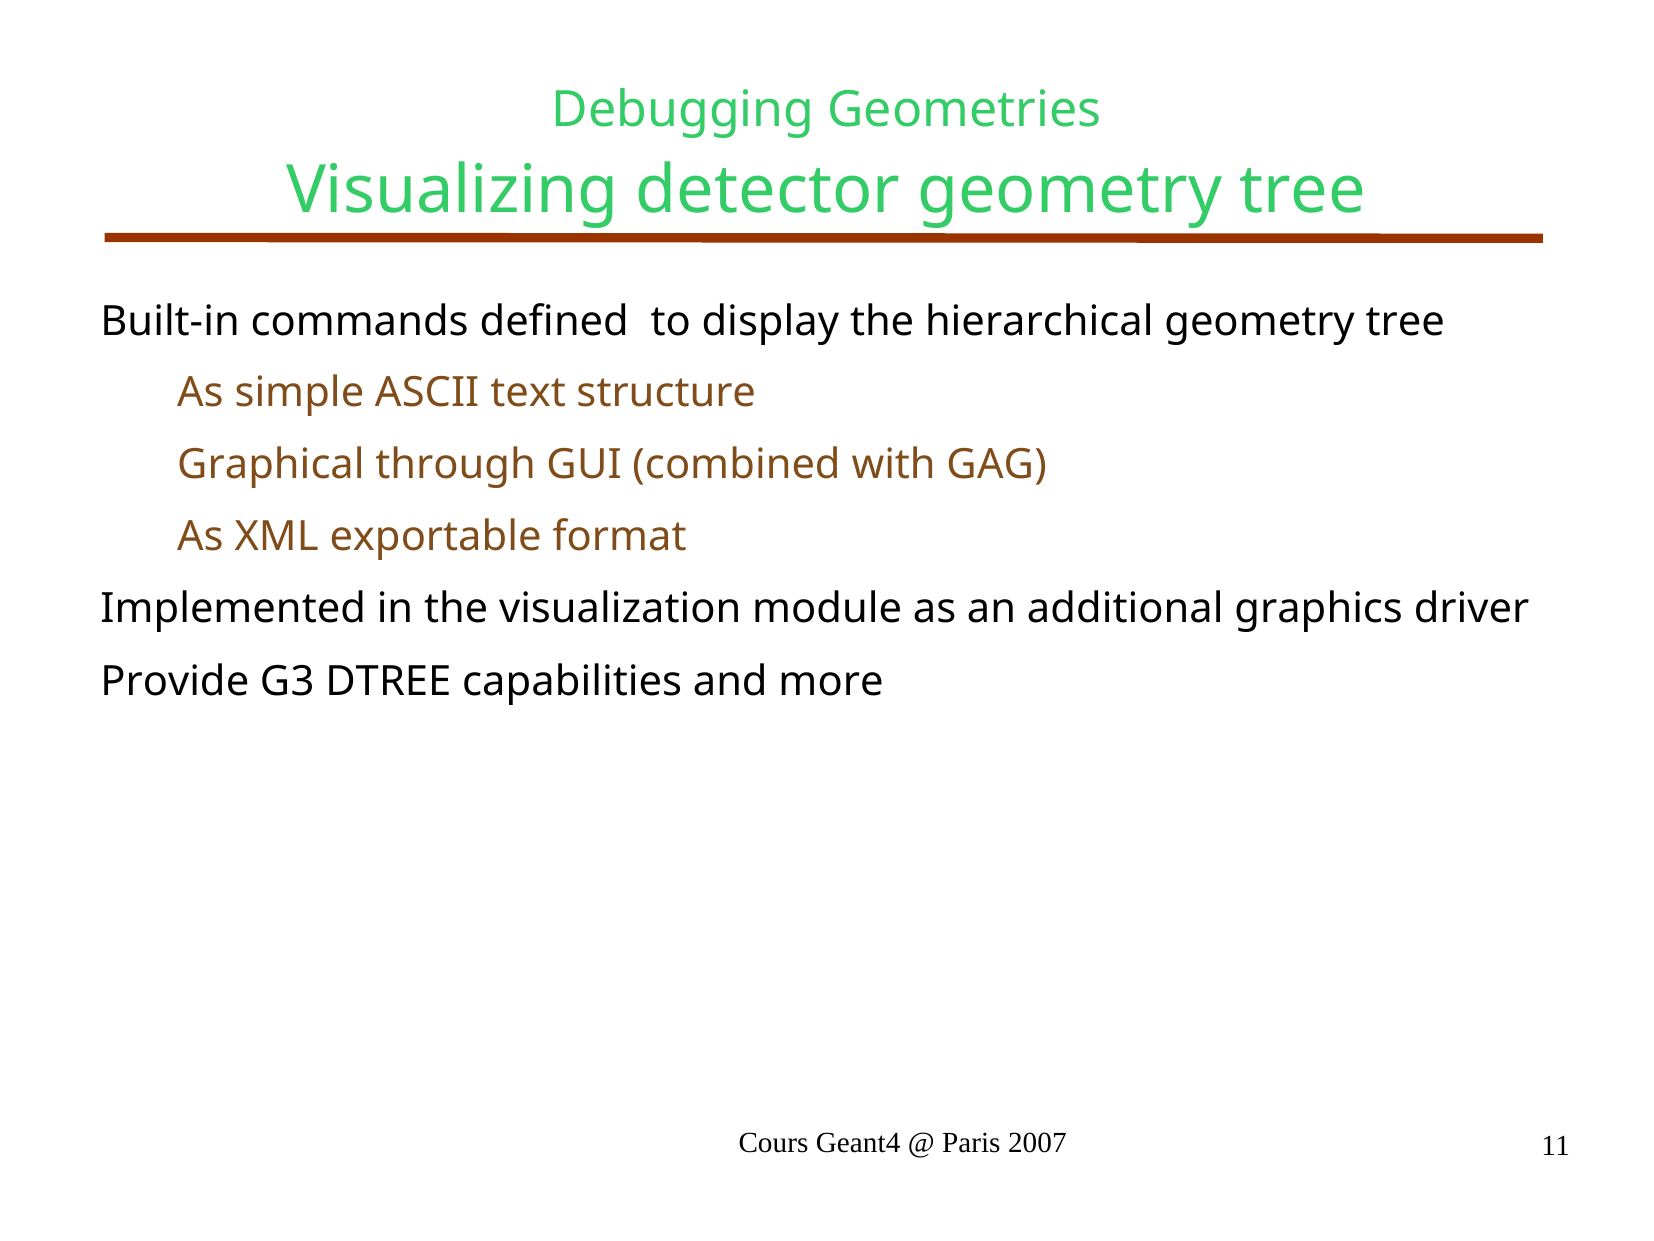

# Debugging Geometries Visualizing detector geometry tree
Built-in commands defined to display the hierarchical geometry tree
As simple ASCII text structure
Graphical through GUI (combined with GAG)
As XML exportable format
Implemented in the visualization module as an additional graphics driver
Provide G3 DTREE capabilities and more
Cours Geant4 @ Paris 2007
11